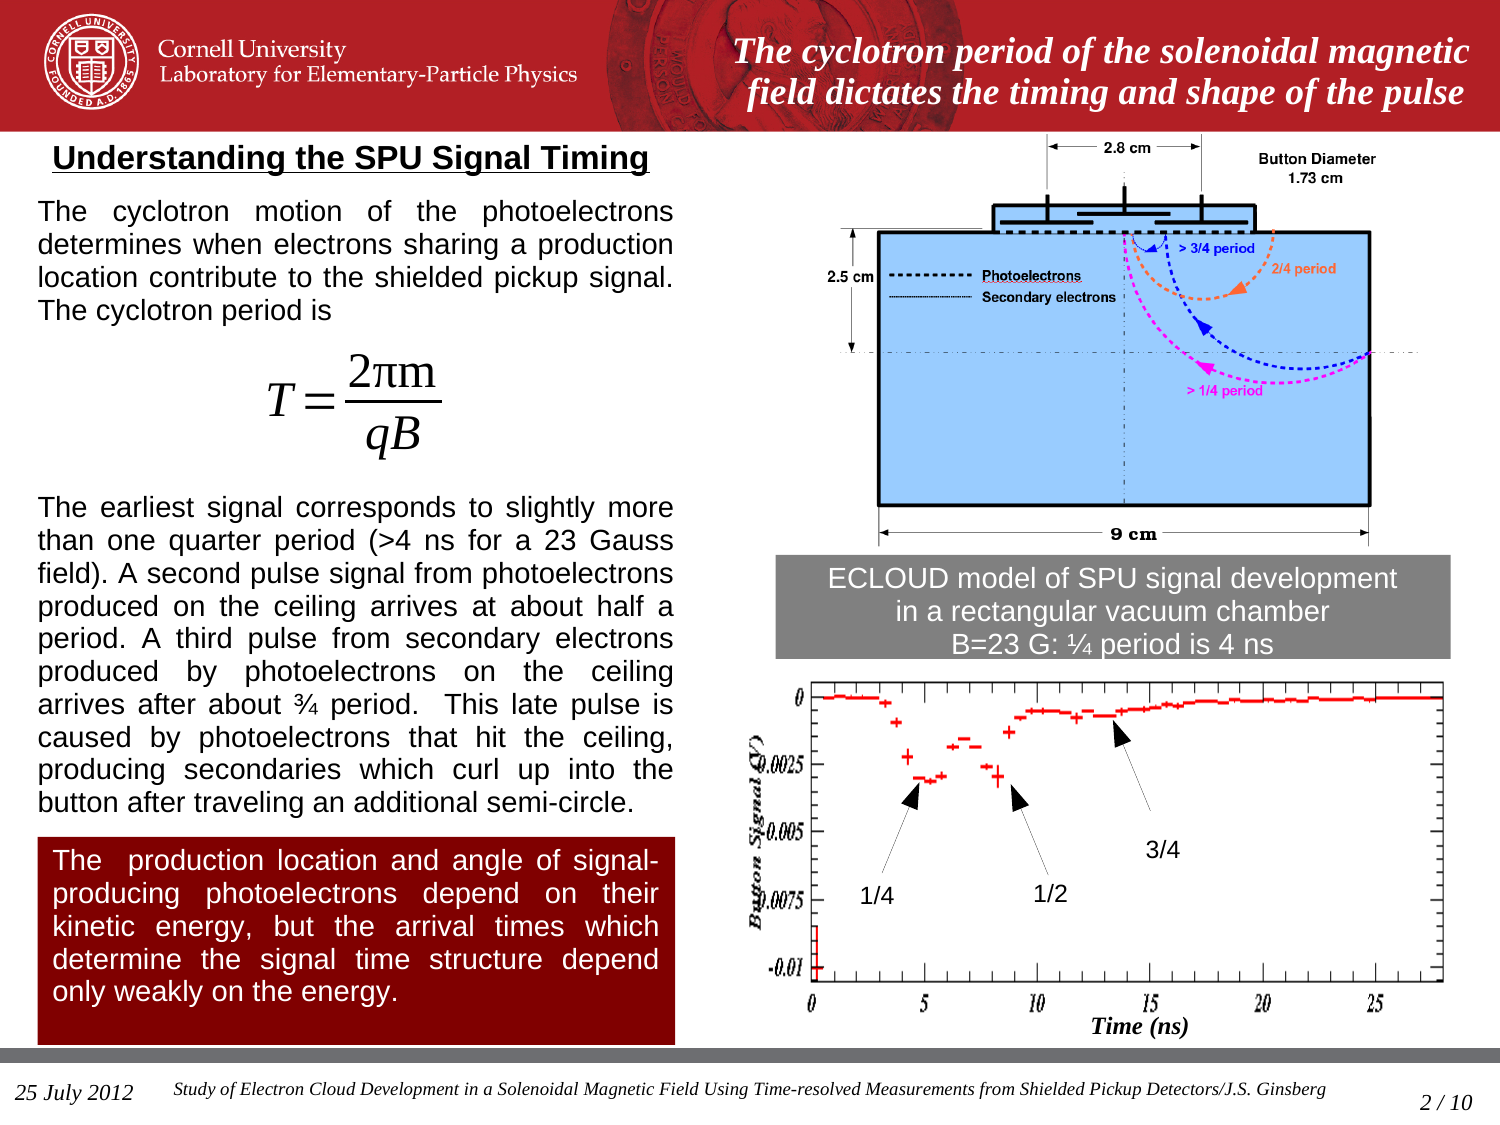

# The cyclotron period of the solenoidal magnetic field dictates the timing and shape of the pulse
Understanding the SPU Signal Timing
The cyclotron motion of the photoelectrons determines when electrons sharing a production location contribute to the shielded pickup signal. The cyclotron period is
The earliest signal corresponds to slightly more than one quarter period (>4 ns for a 23 Gauss field). A second pulse signal from photoelectrons produced on the ceiling arrives at about half a period. A third pulse from secondary electrons produced by photoelectrons on the ceiling arrives after about ¾ period. This late pulse is caused by photoelectrons that hit the ceiling, producing secondaries which curl up into the button after traveling an additional semi-circle.
ECLOUD model of SPU signal development
in a rectangular vacuum chamber
B=23 G: ¼ period is 4 ns
3/4
1/2
1/4
Time (ns)
The production location and angle of signal-producing photoelectrons depend on their kinetic energy, but the arrival times which determine the signal time structure depend only weakly on the energy.